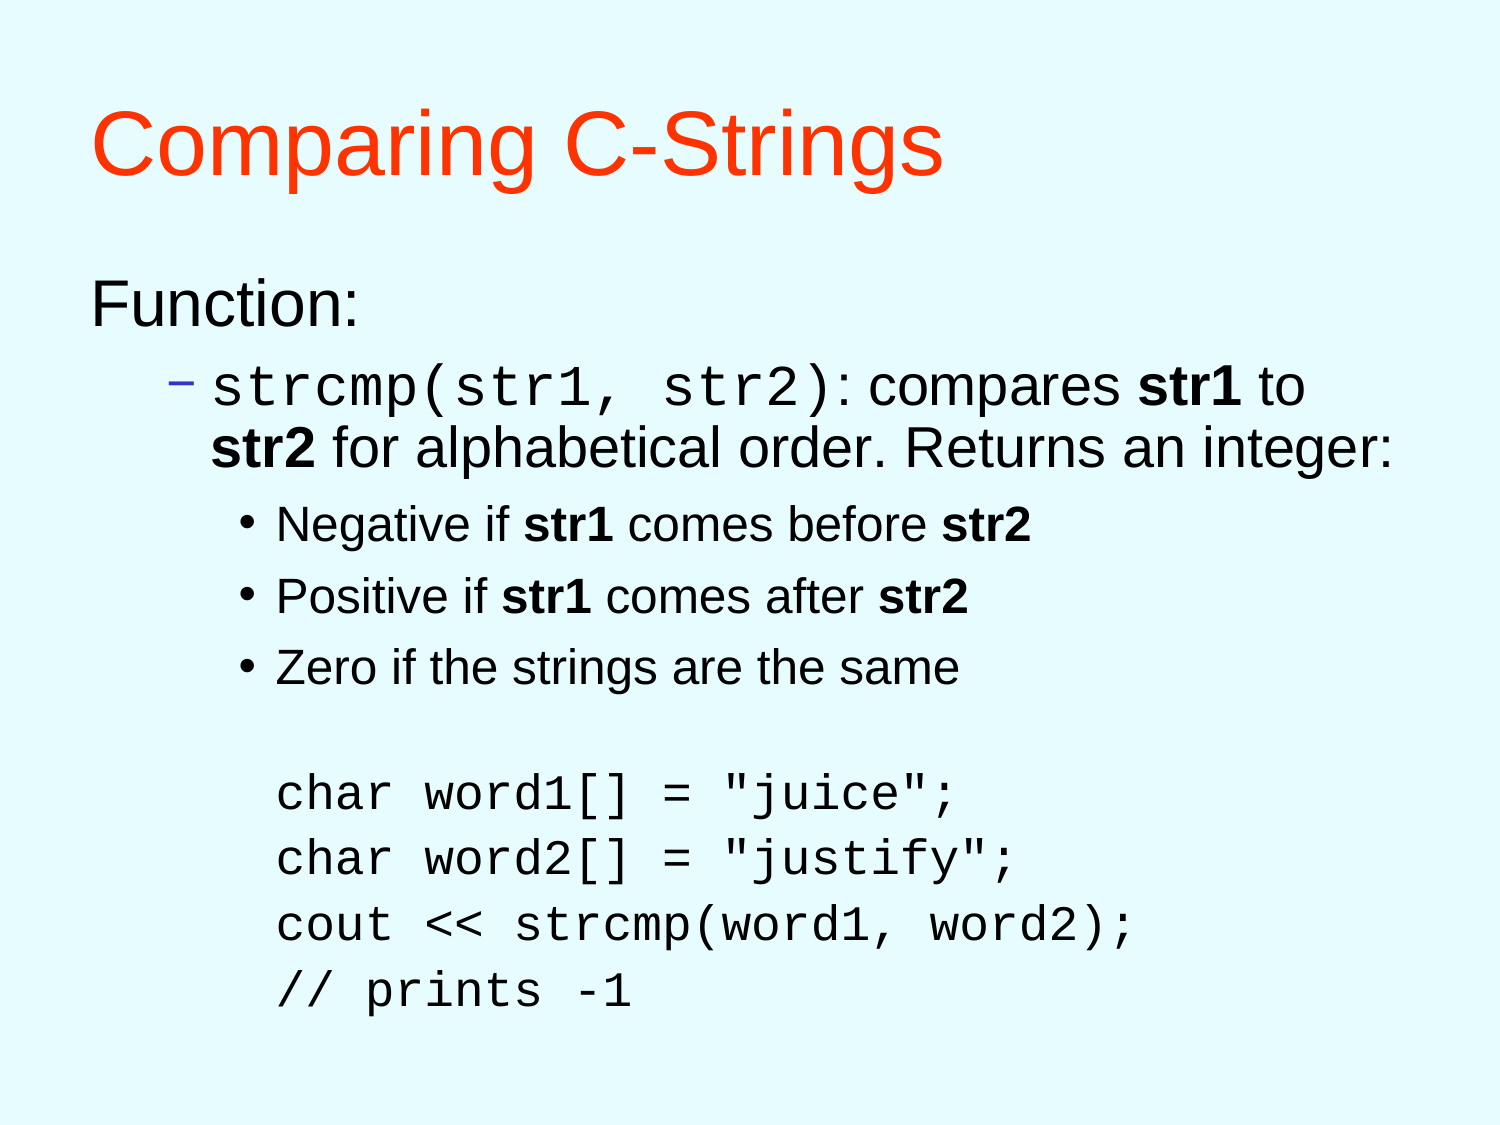

# Comparing C-Strings
Function:
strcmp(str1, str2): compares str1 to str2 for alphabetical order. Returns an integer:
Negative if str1 comes before str2
Positive if str1 comes after str2
Zero if the strings are the same
	char word1[] = "juice";
	char word2[] = "justify";
	cout << strcmp(word1, word2);
	// prints -1